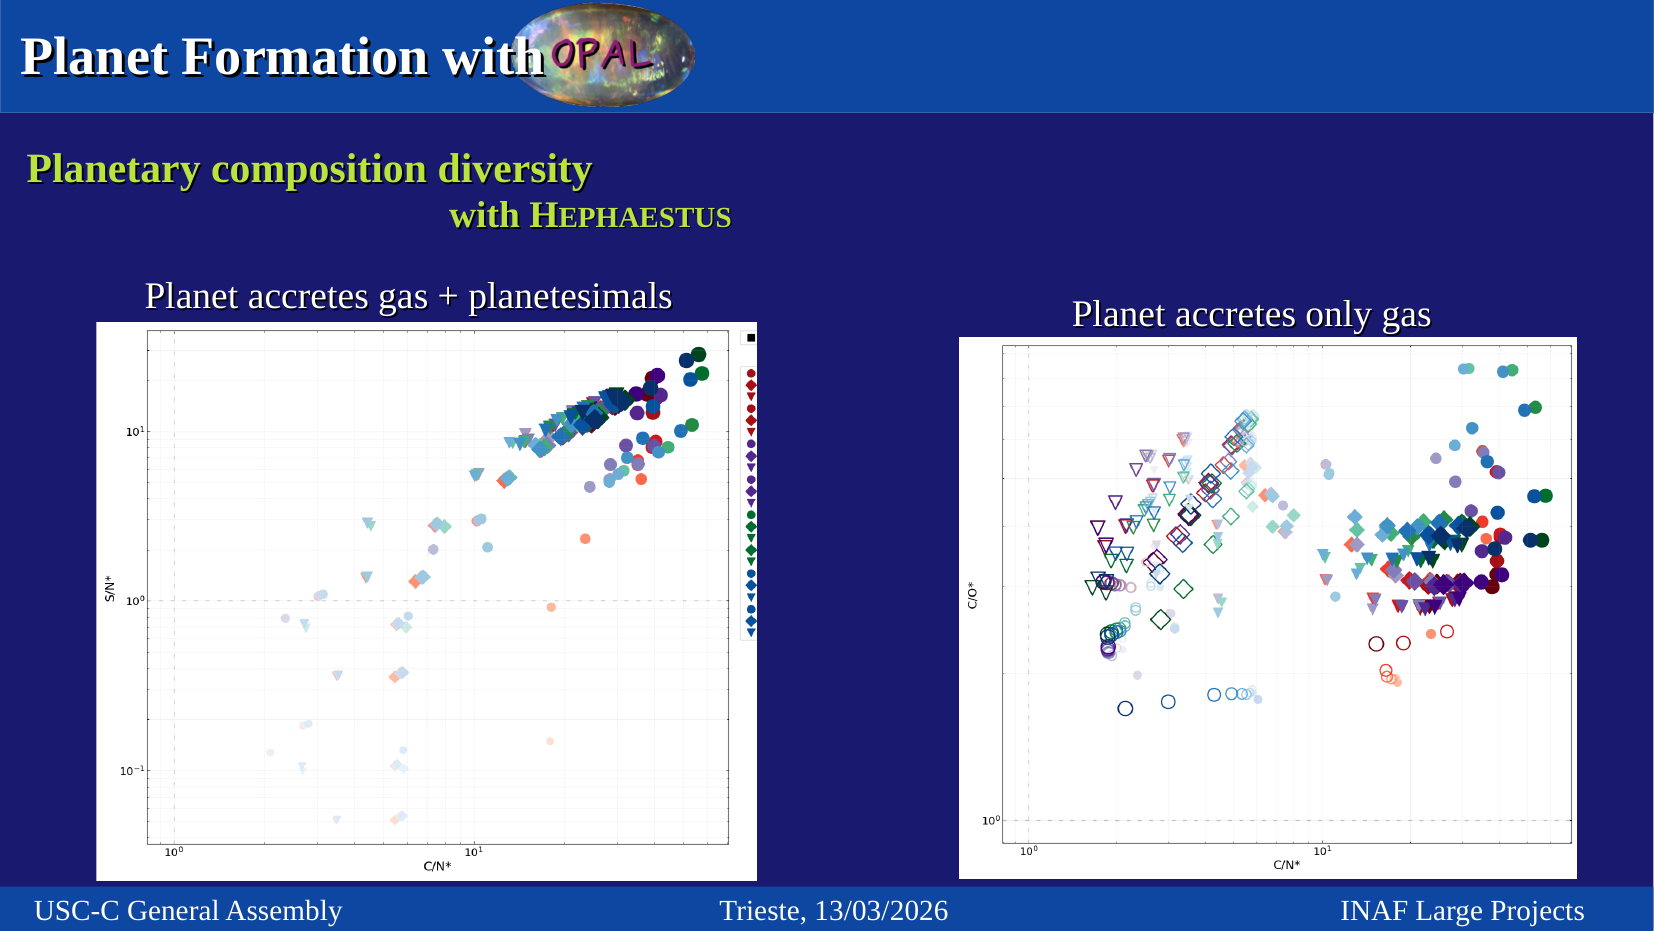

Planet Formation with
Planetary composition diversity
 with HEPHAESTUS
Planet accretes gas + planetesimals
Planet accretes only gas
USC-C General Assembly Trieste, 13/03/2026 INAF Large Projects